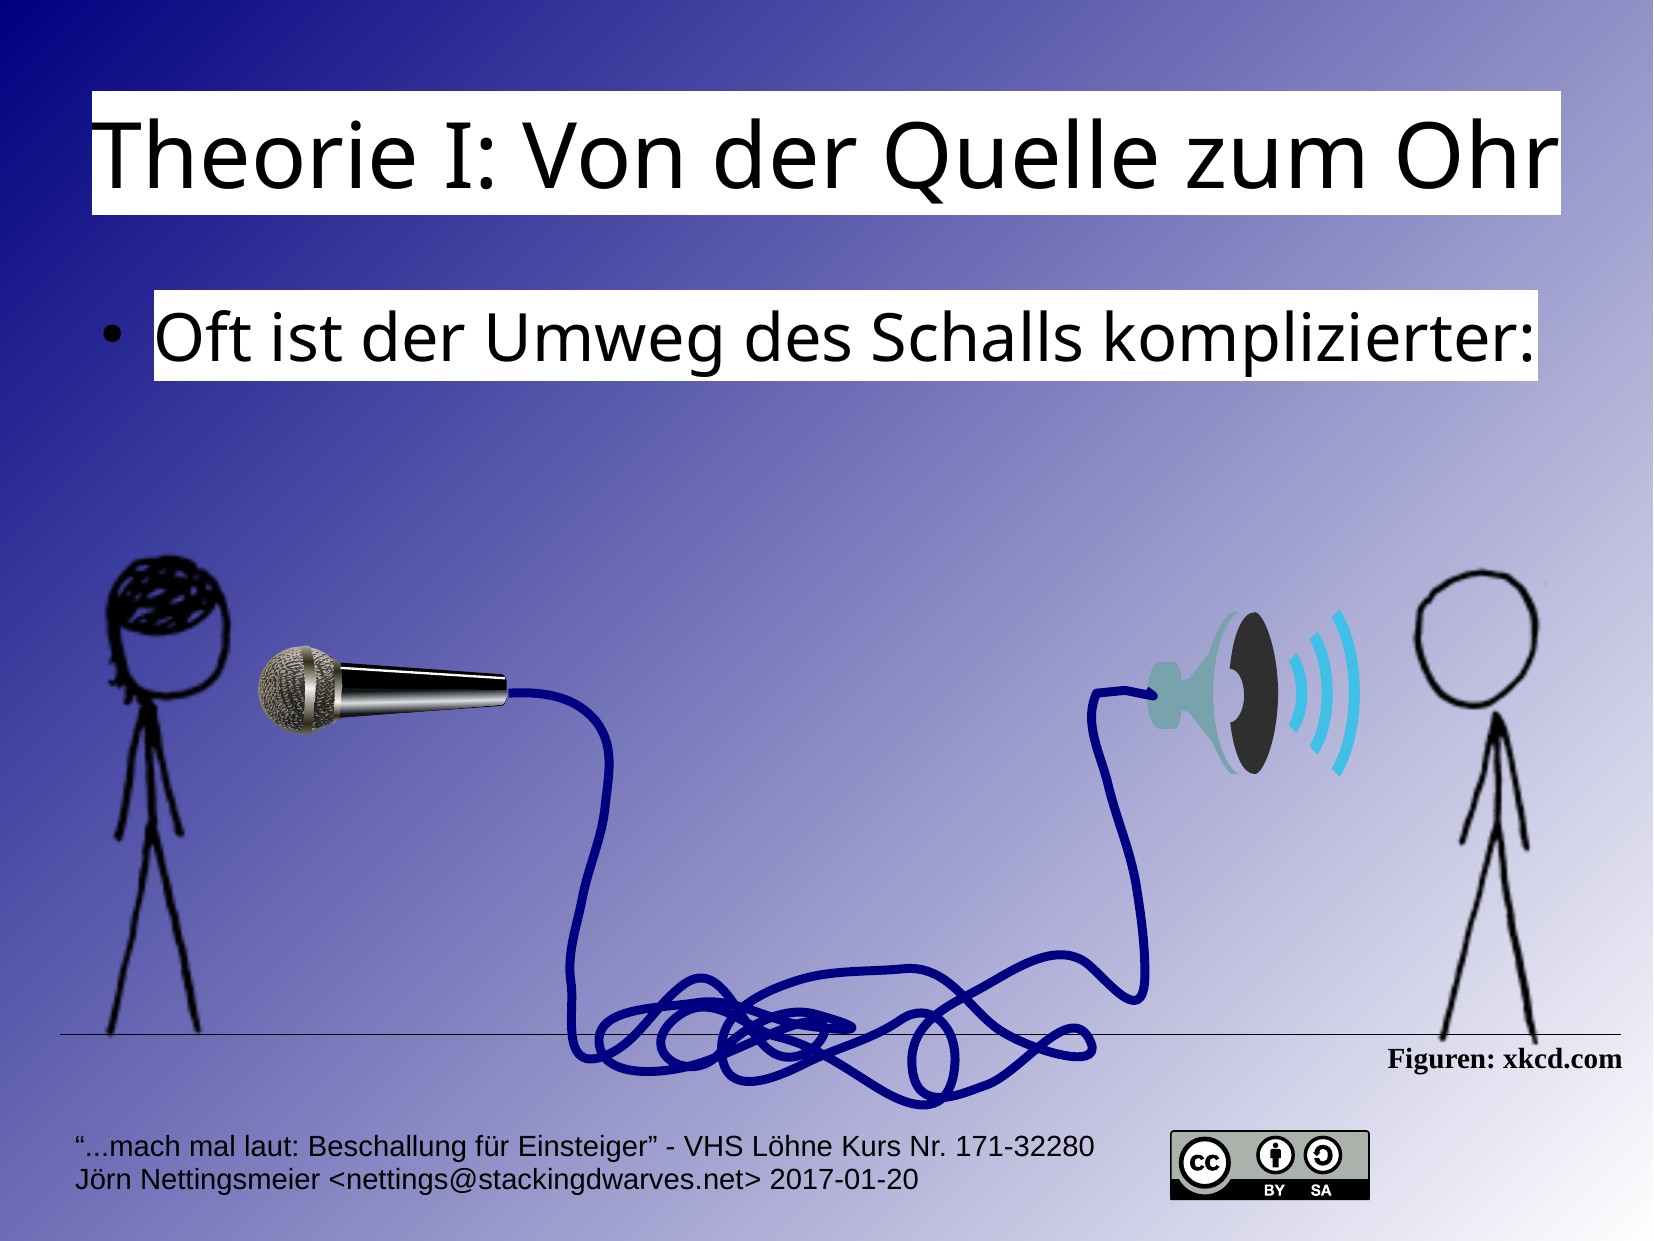

Theorie I: Von der Quelle zum Ohr
# Oft ist der Umweg des Schalls komplizierter:
Figuren: xkcd.com